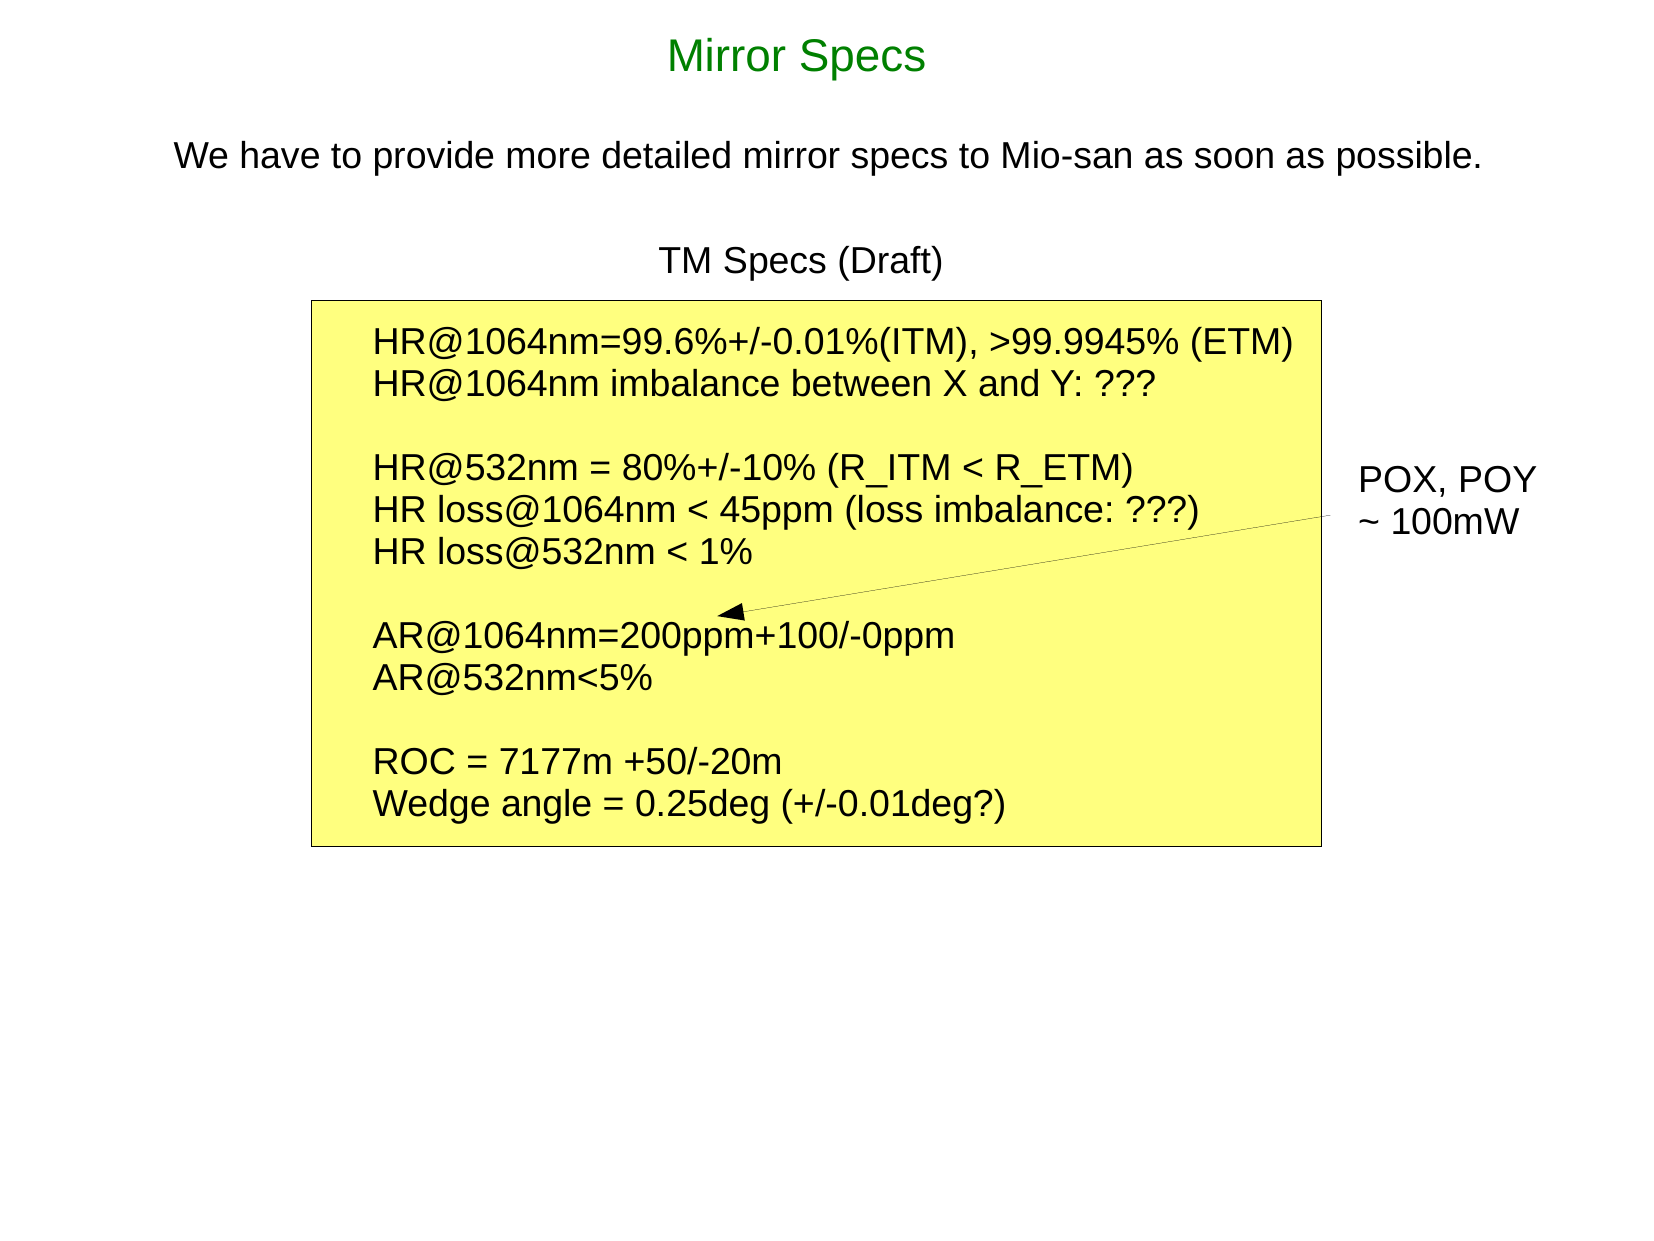

Mirror Specs
We have to provide more detailed mirror specs to Mio-san as soon as possible.
TM Specs (Draft)
HR@1064nm=99.6%+/-0.01%(ITM), >99.9945% (ETM)
HR@1064nm imbalance between X and Y: ???
HR@532nm = 80%+/-10% (R_ITM < R_ETM)
HR loss@1064nm < 45ppm (loss imbalance: ???)
HR loss@532nm < 1%
AR@1064nm=200ppm+100/-0ppm
AR@532nm<5%
ROC = 7177m +50/-20m
Wedge angle = 0.25deg (+/-0.01deg?)
POX, POY
~ 100mW